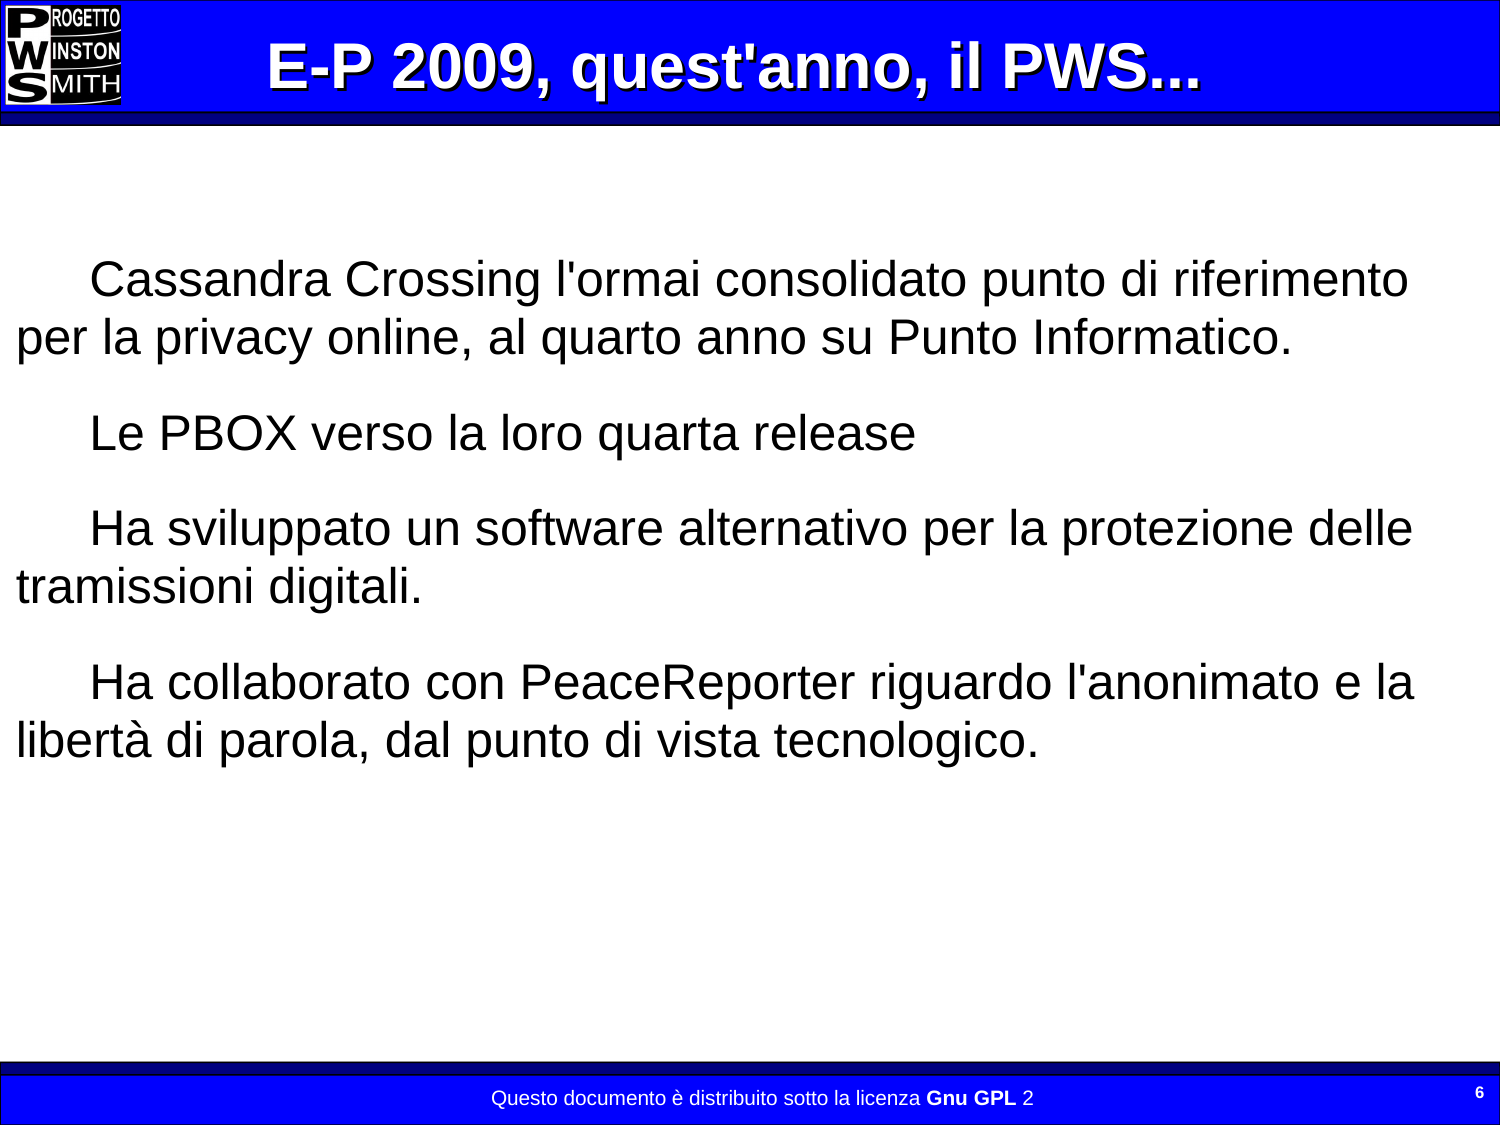

E-P 2009, quest'anno, il PWS...
	Cassandra Crossing l'ormai consolidato punto di riferimento per la privacy online, al quarto anno su Punto Informatico.
	Le PBOX verso la loro quarta release
	Ha sviluppato un software alternativo per la protezione delle tramissioni digitali.
	Ha collaborato con PeaceReporter riguardo l'anonimato e la libertà di parola, dal punto di vista tecnologico.